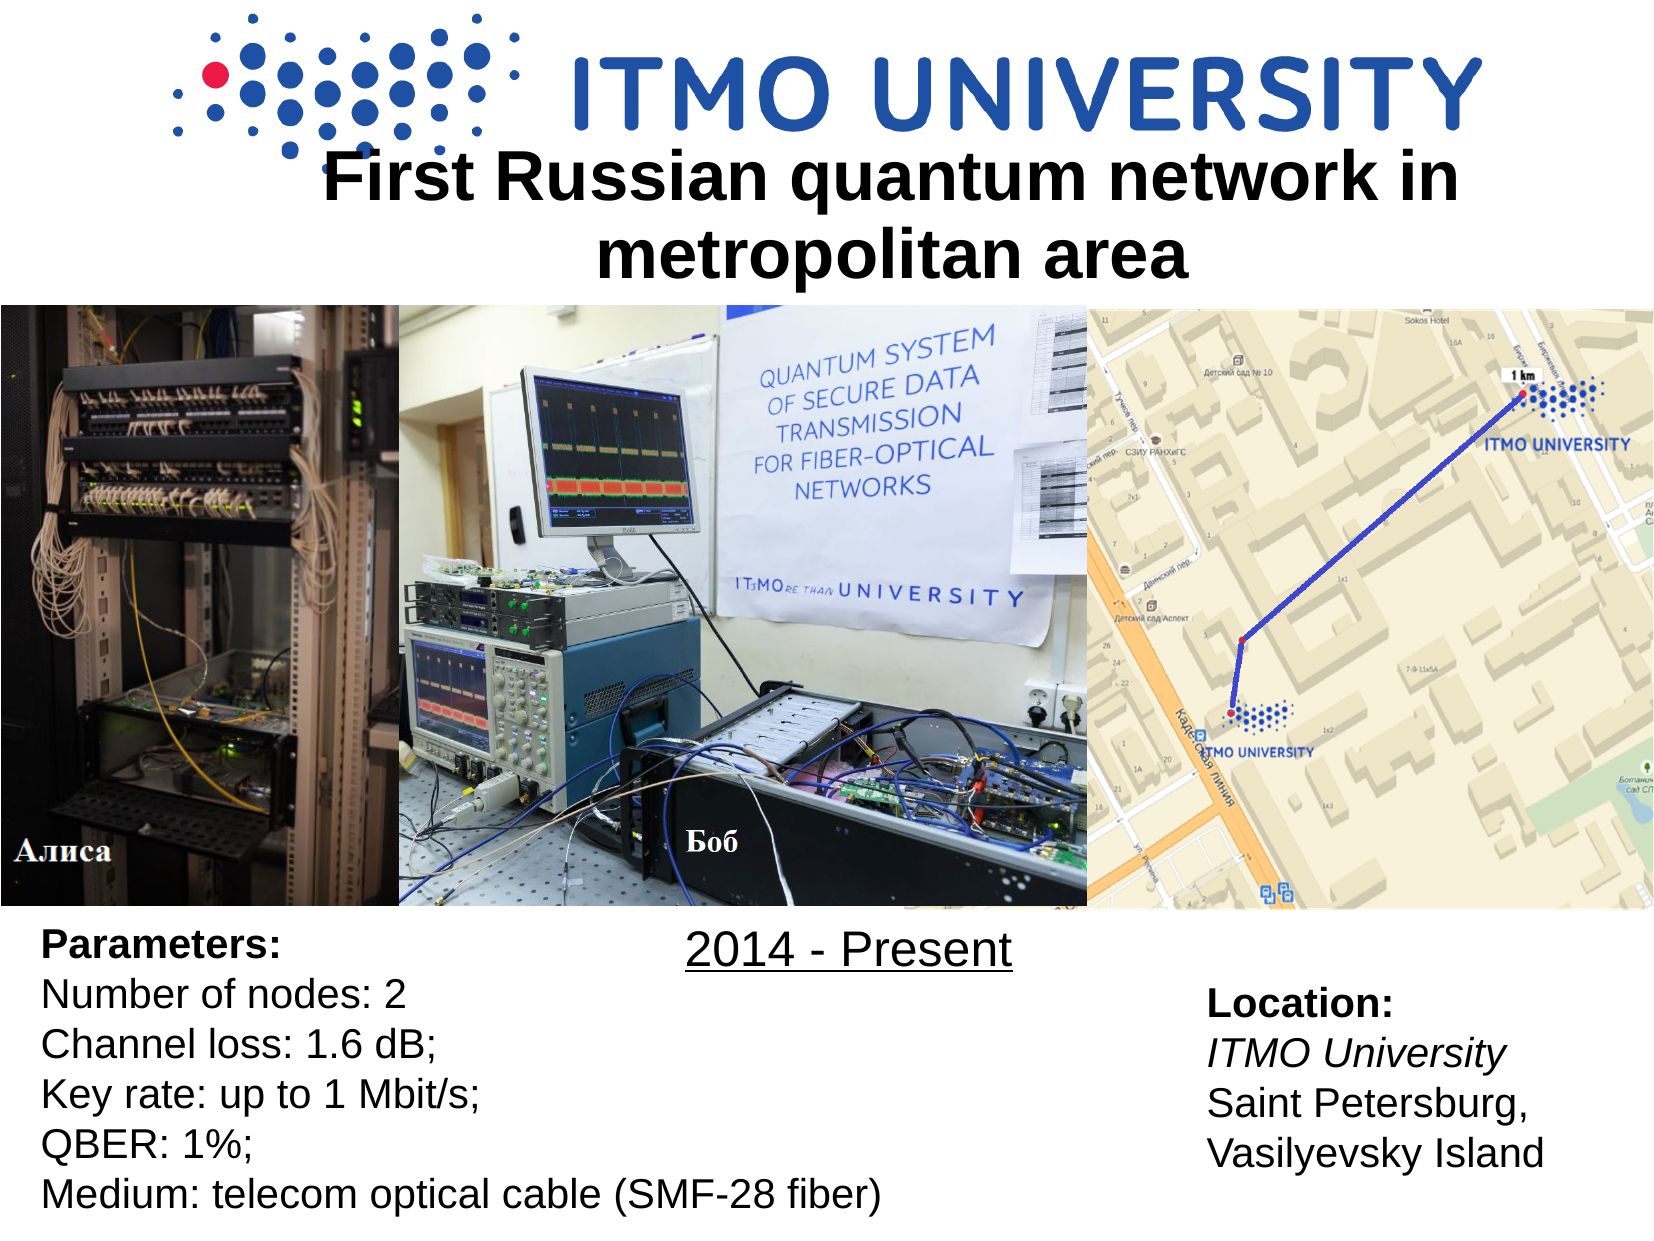

# First Russian quantum network in metropolitan area
Parameters:
Number of nodes: 2
Channel loss: 1.6 dB;
Key rate: up to 1 Mbit/s;
QBER: 1%;
Medium: telecom optical cable (SMF-28 fiber)
2014 - Present
Location:
ITMO University
Saint Petersburg,
Vasilyevsky Island